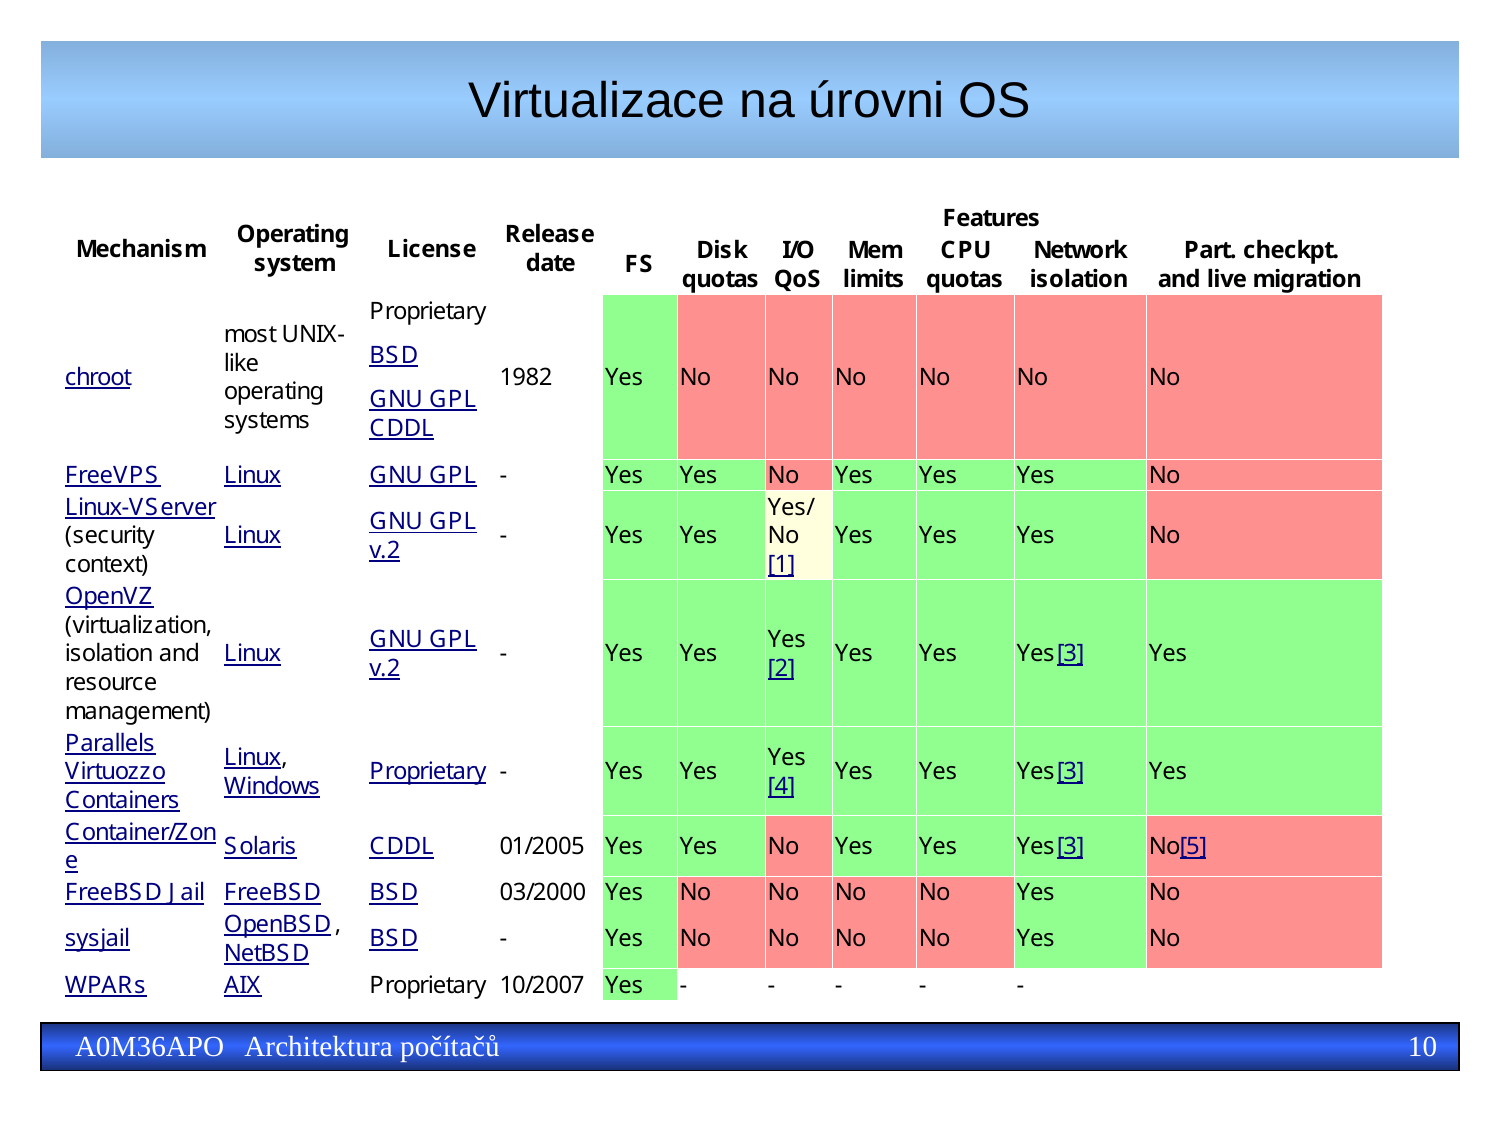

# Virtualizace na úrovni OS
A0M36APO Architektura počítačů
10